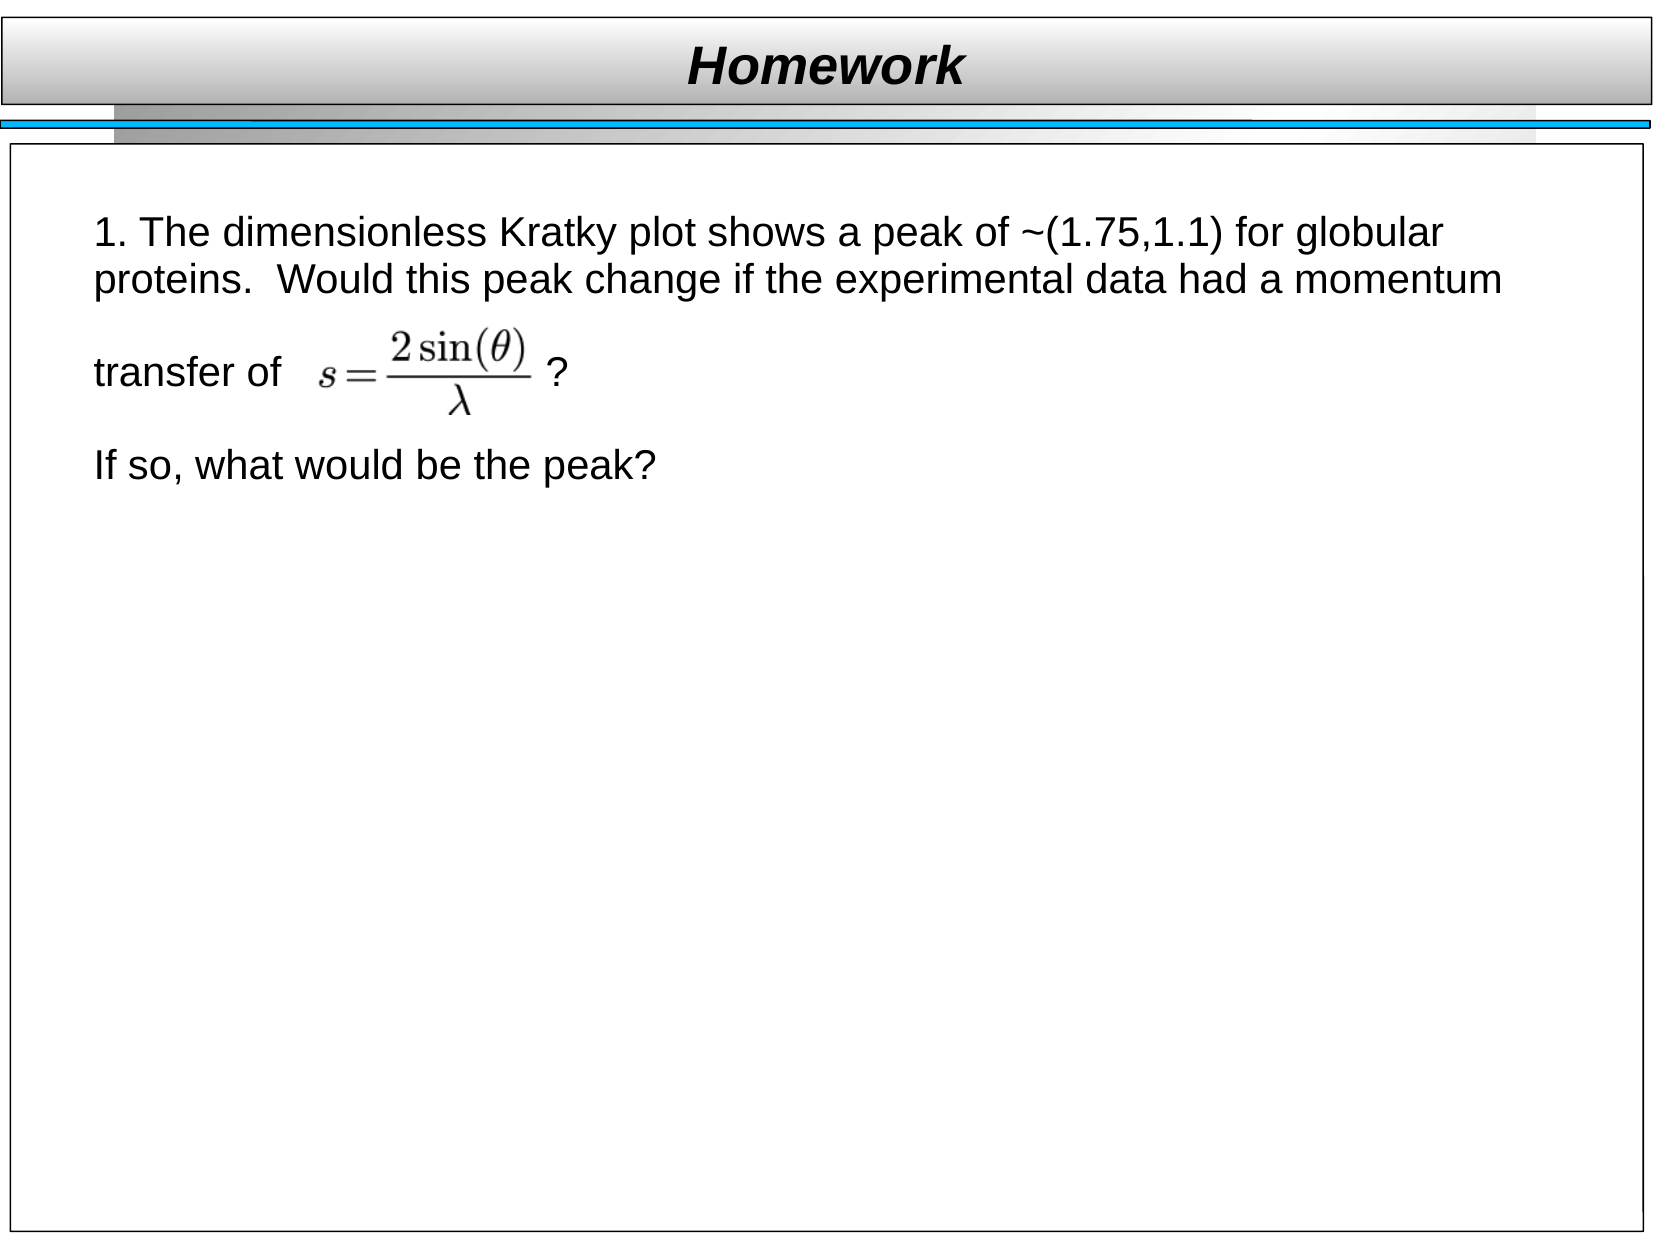

Homework
1. The dimensionless Kratky plot shows a peak of ~(1.75,1.1) for globular proteins. Would this peak change if the experimental data had a momentum
transfer of ?
If so, what would be the peak?